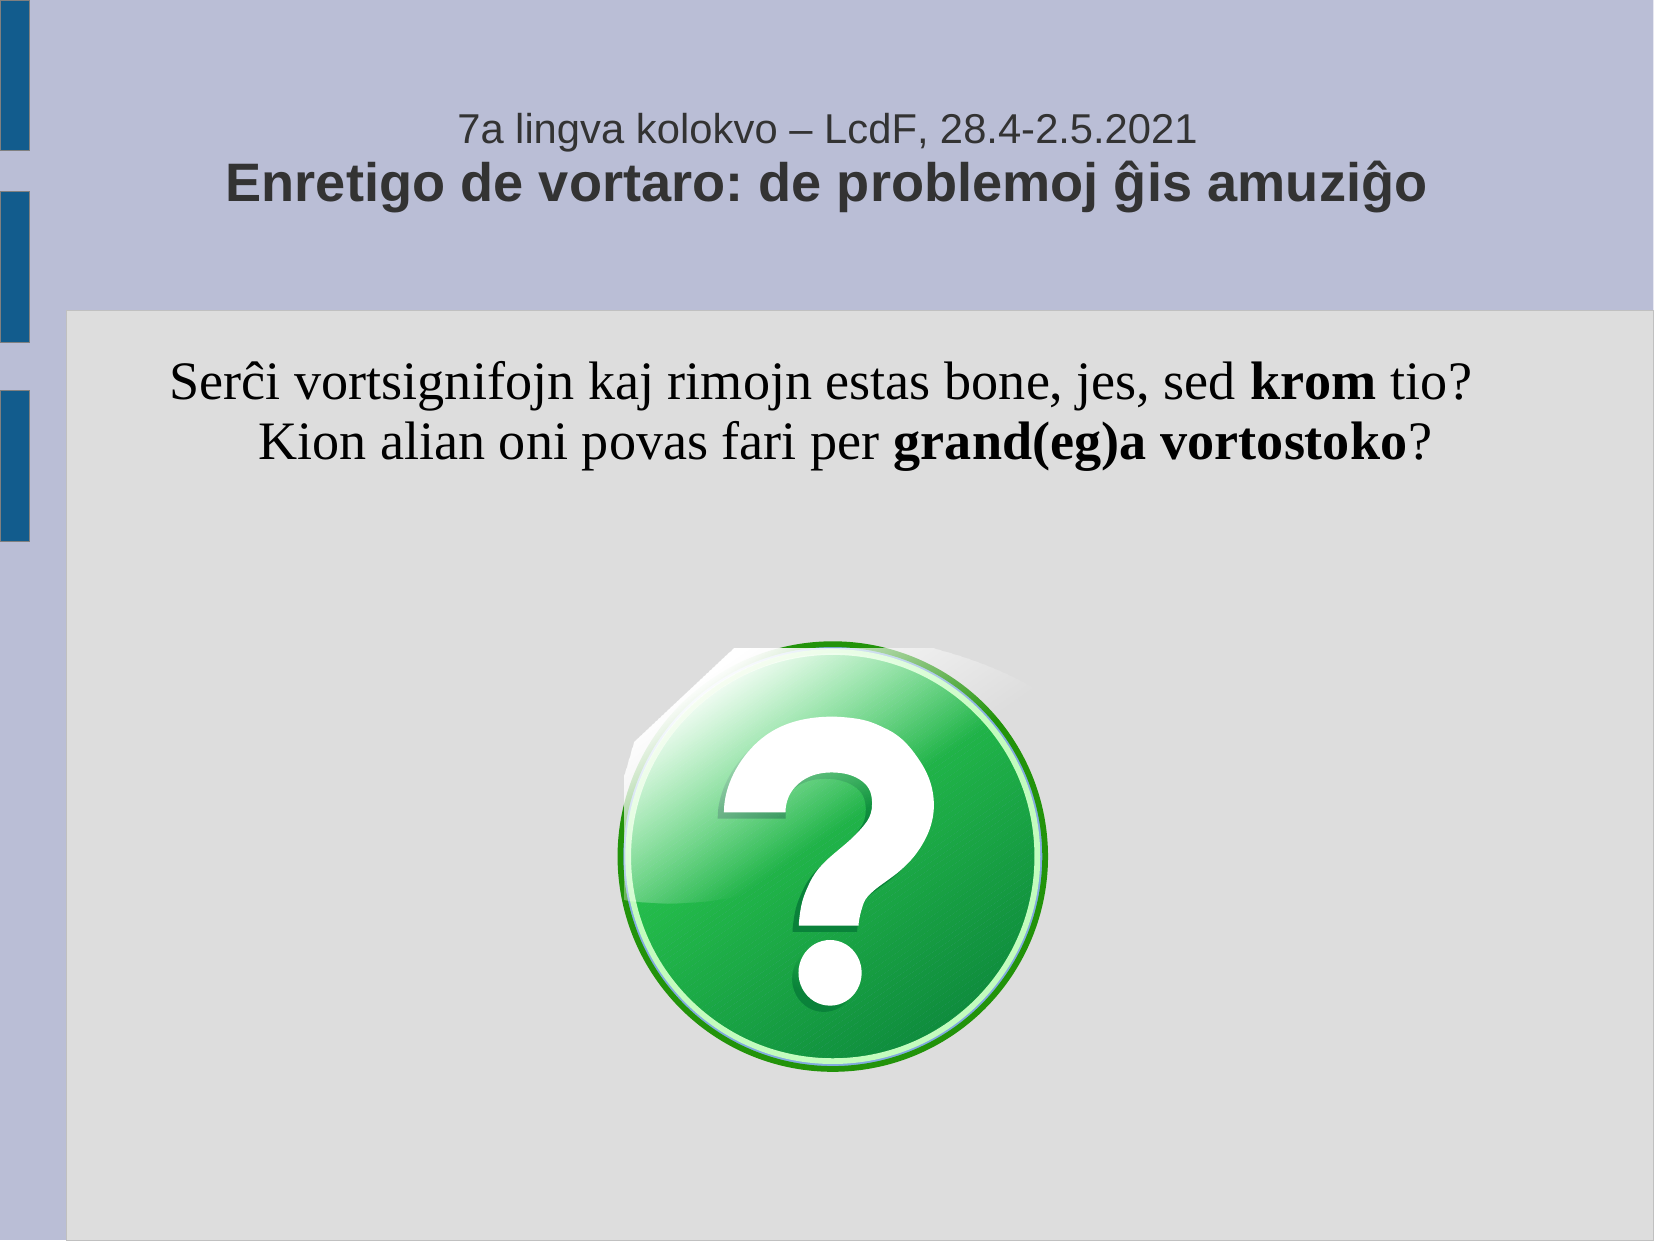

# 7a lingva kolokvo – LcdF, 28.4-2.5.2021 Enretigo de vortaro: de problemoj ĝis amuziĝo
Serĉi vortsignifojn kaj rimojn estas bone, jes, sed krom tio?
Kion alian oni povas fari per grand(eg)a vortostoko?